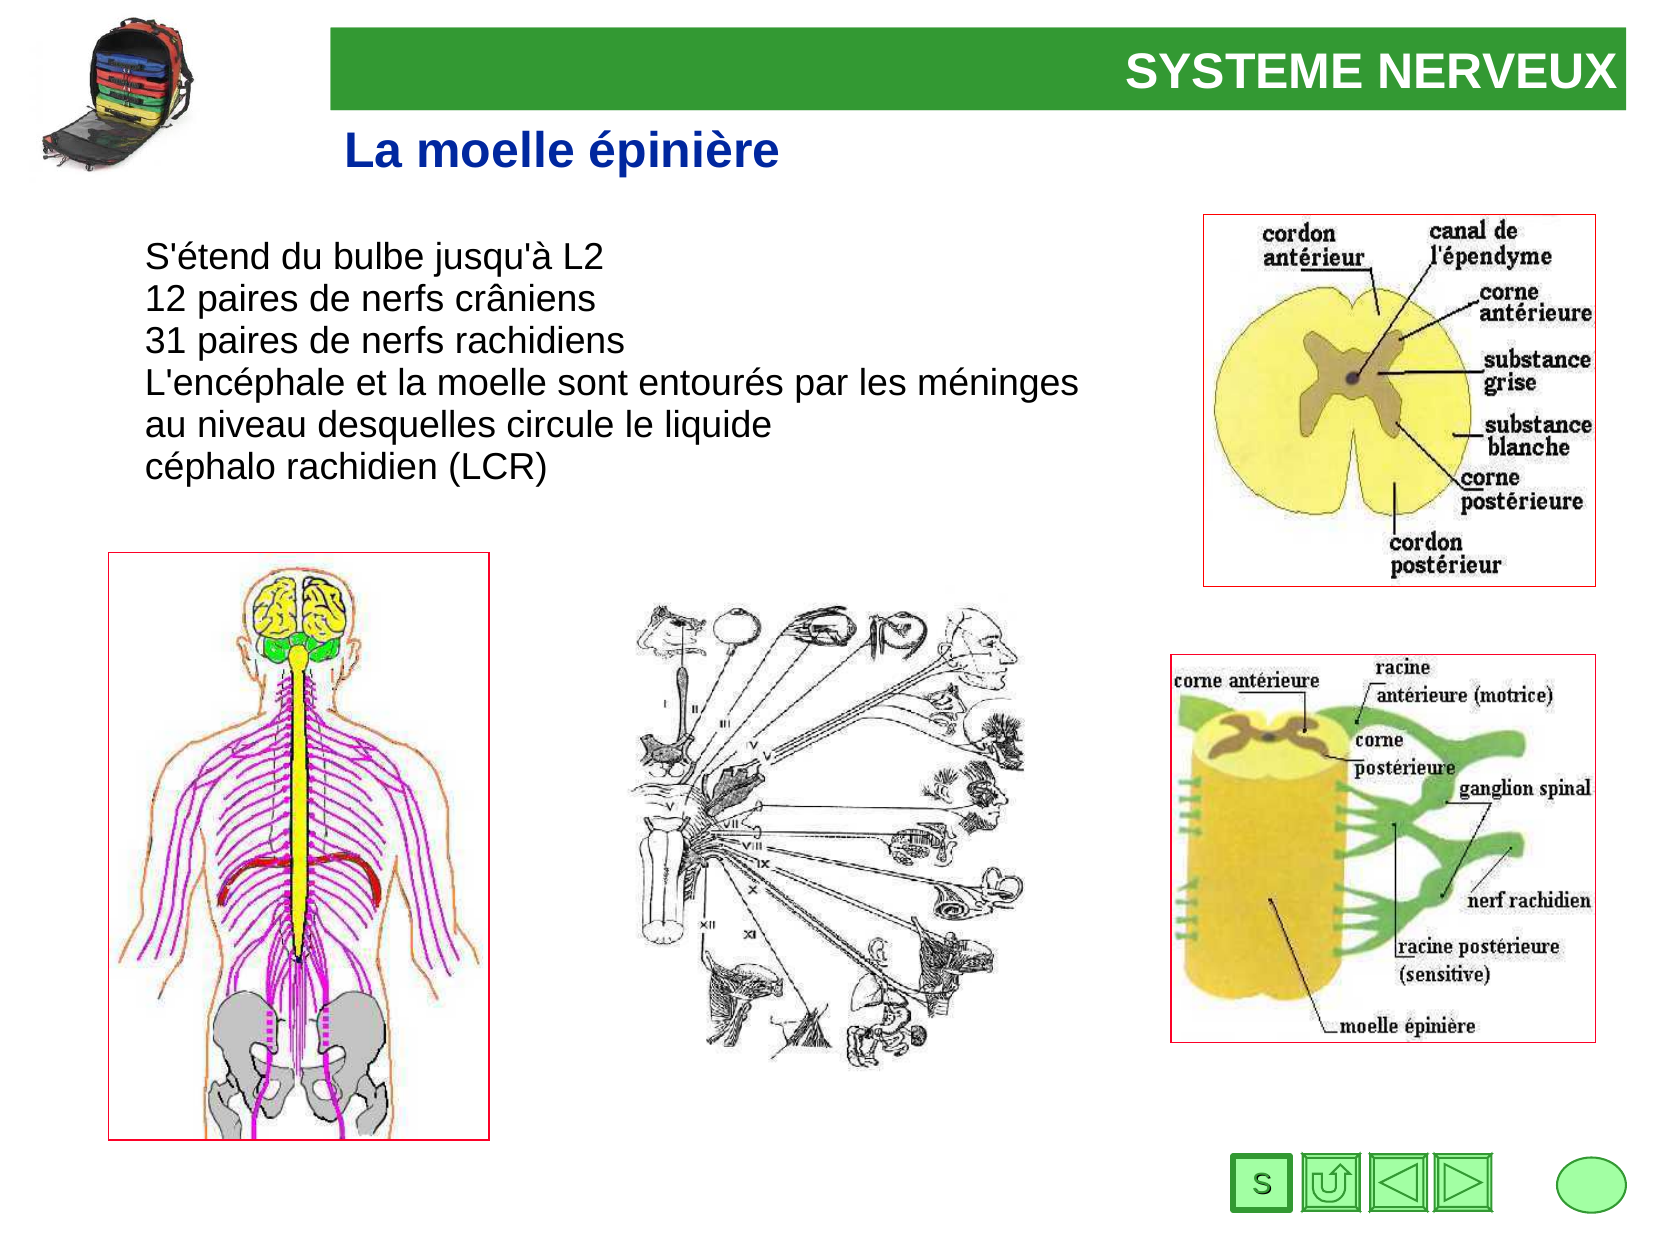

SYSTEME NERVEUX
# La moelle épinière
S'étend du bulbe jusqu'à L2
12 paires de nerfs crâniens
31 paires de nerfs rachidiens
L'encéphale et la moelle sont entourés par les méninges
au niveau desquelles circule le liquide
céphalo rachidien (LCR)